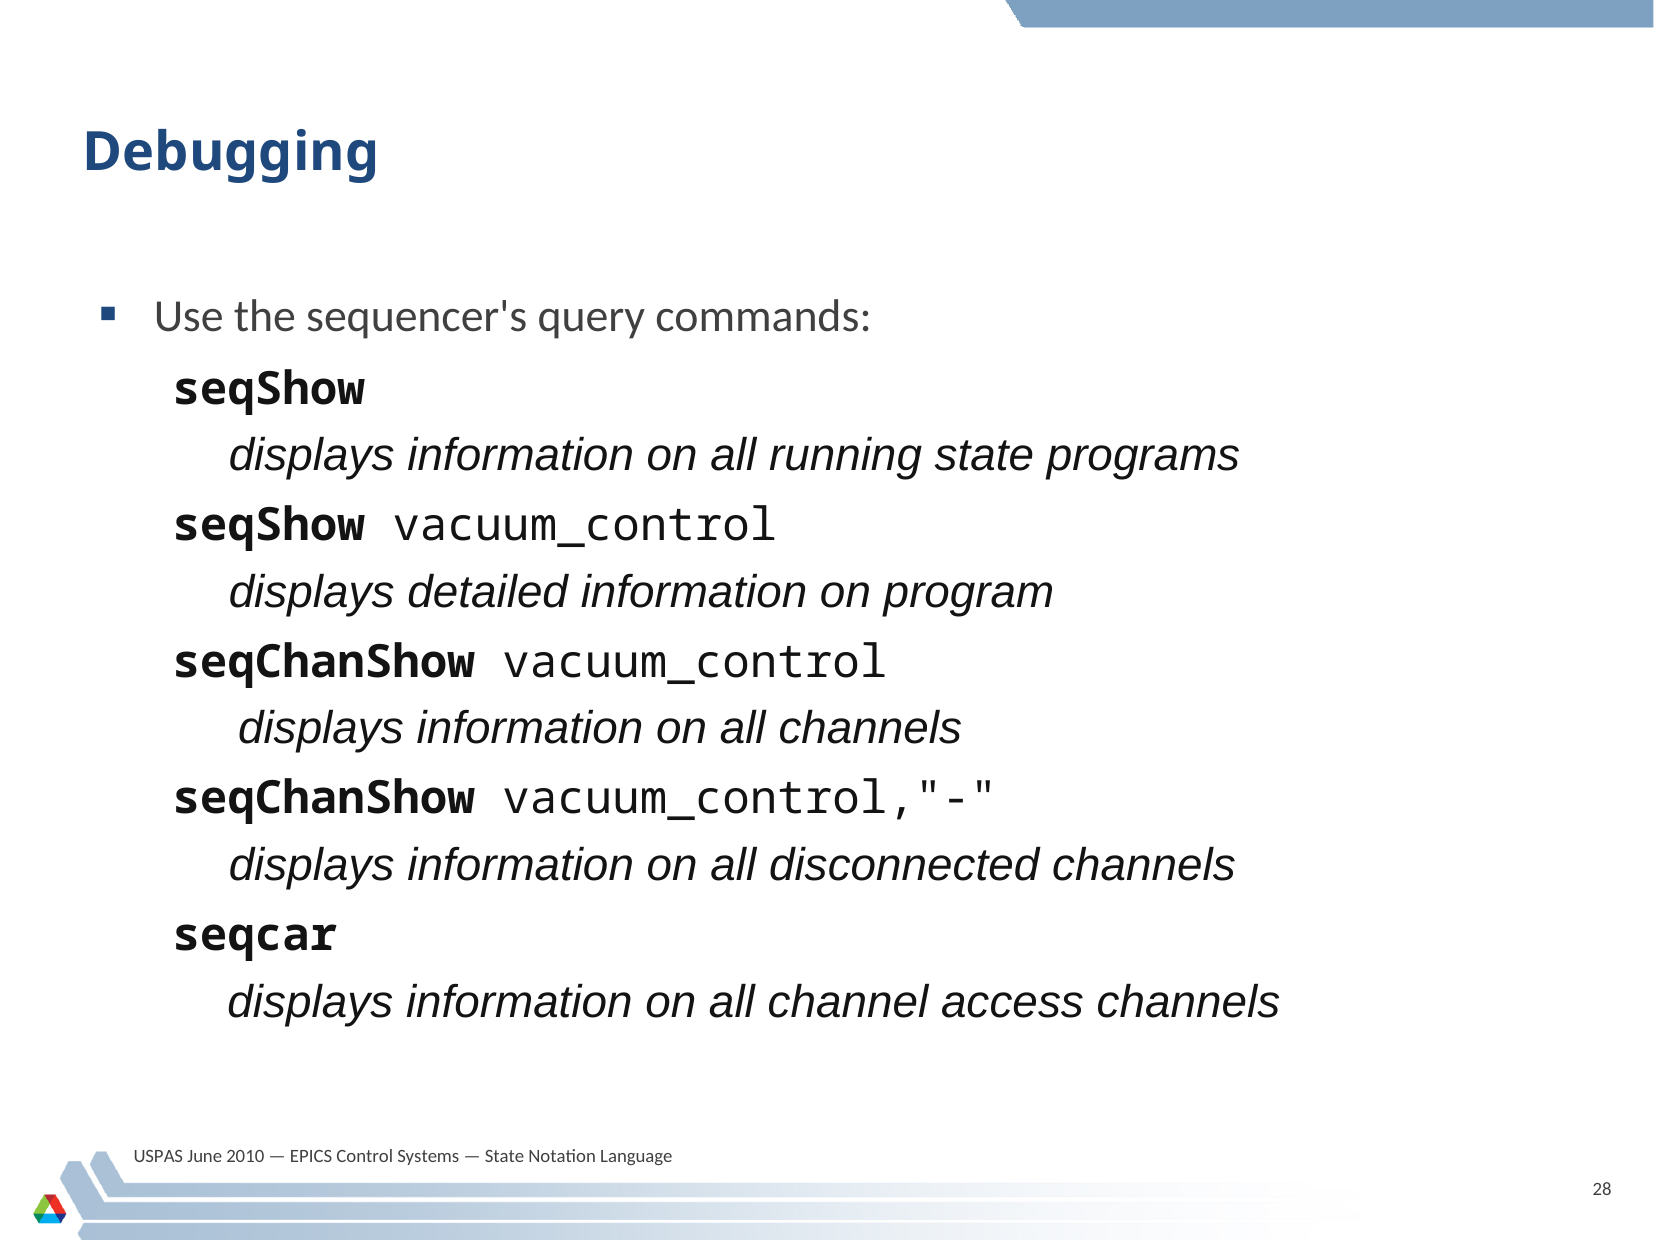

# Debugging
Use the sequencer's query commands:
seqShow
displays information on all running state programs
seqShow vacuum_control
displays detailed information on program
seqChanShow vacuum_control
		displays information on all channels
seqChanShow vacuum_control,"-"
displays information on all disconnected channels
seqcar
displays information on all channel access channels
USPAS June 2010 — EPICS Control Systems — State Notation Language
28